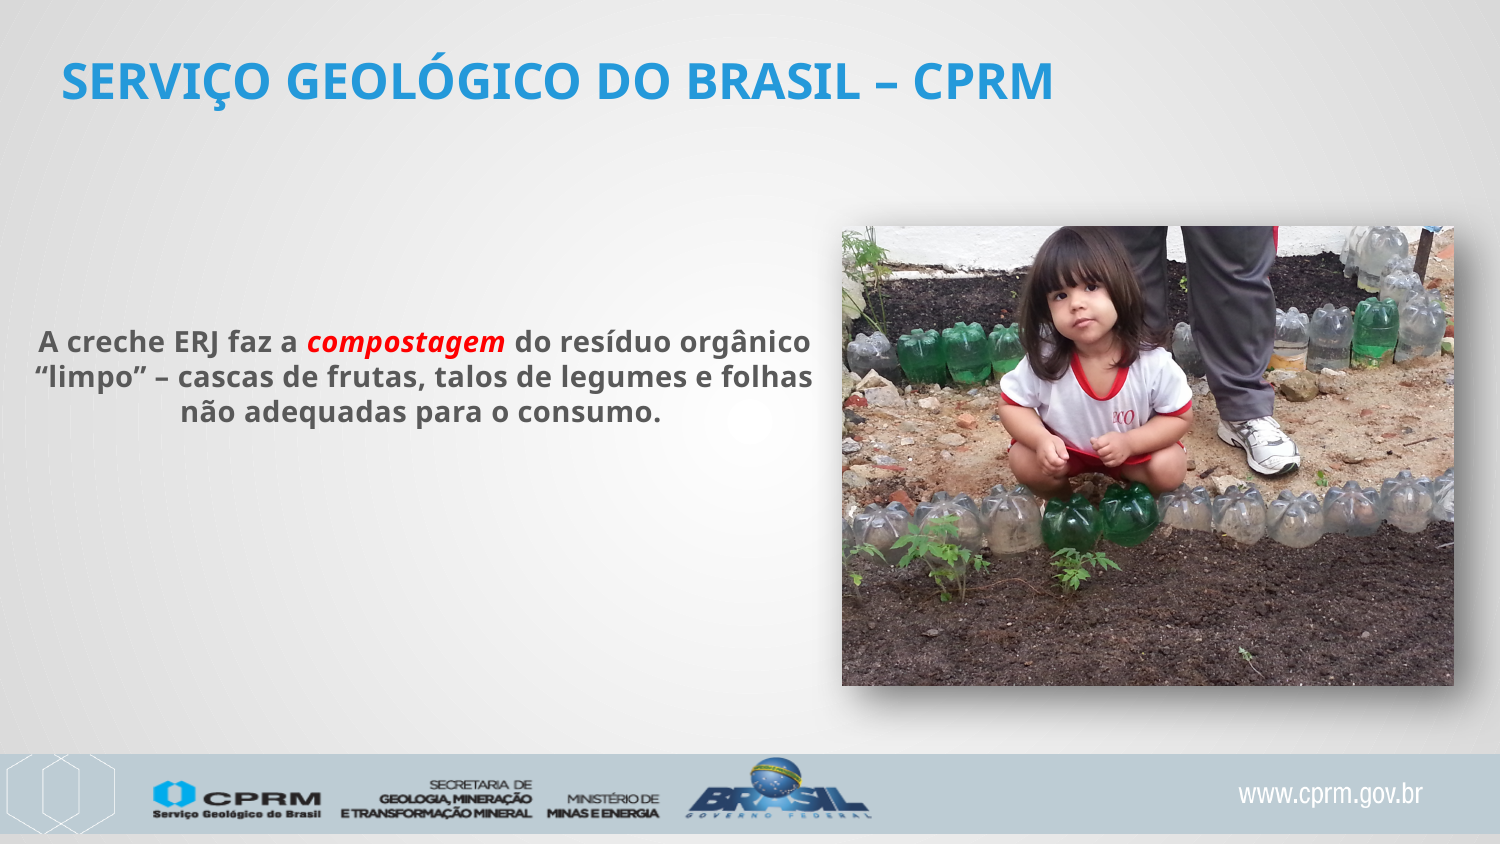

SERVIÇO GEOLÓGICO DO BRASIL – CPRM
A creche ERJ faz a compostagem do resíduo orgânico “limpo” – cascas de frutas, talos de legumes e folhas não adequadas para o consumo.